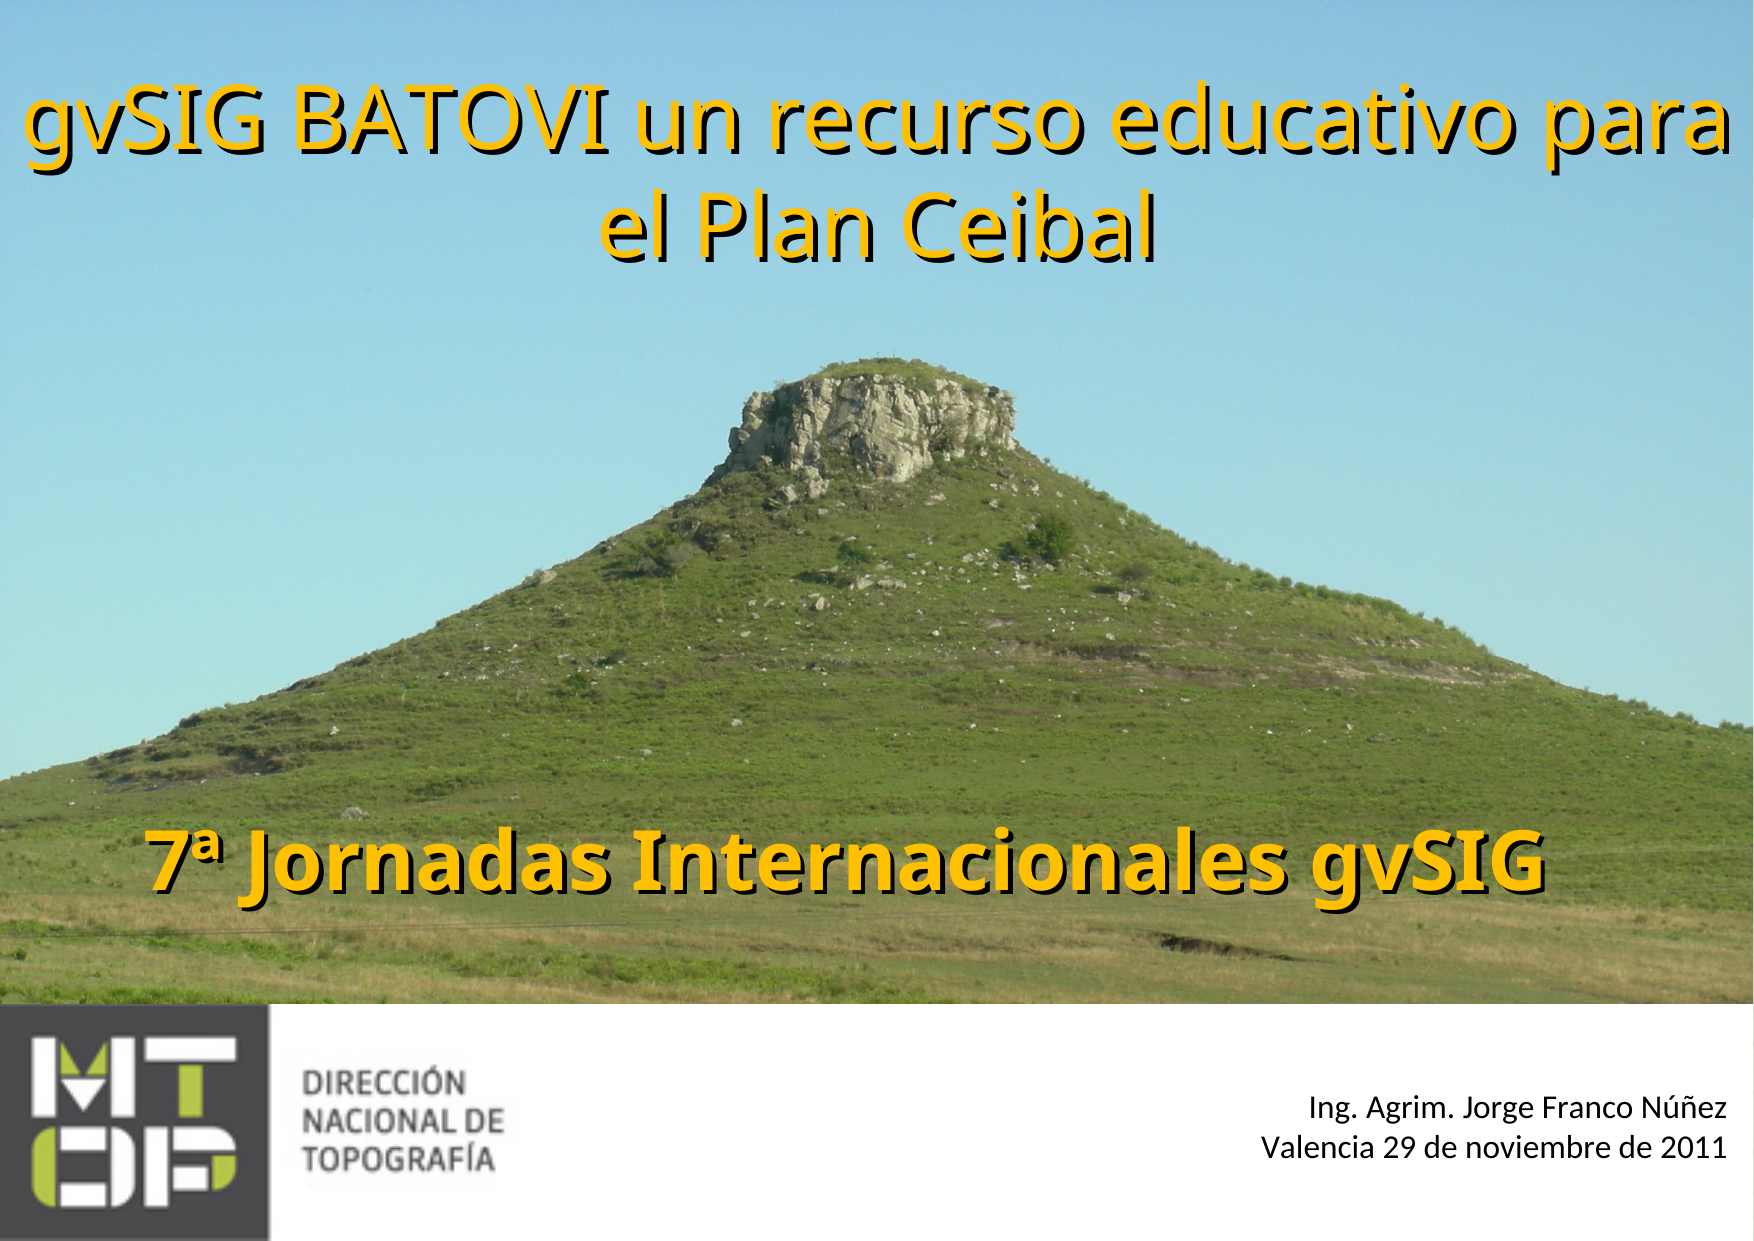

gvSIG BATOVI un recurso educativo para el Plan Ceibal
7ª Jornadas Internacionales gvSIG
Ing. Agrim. Jorge Franco Núñez
Valencia 29 de noviembre de 2011